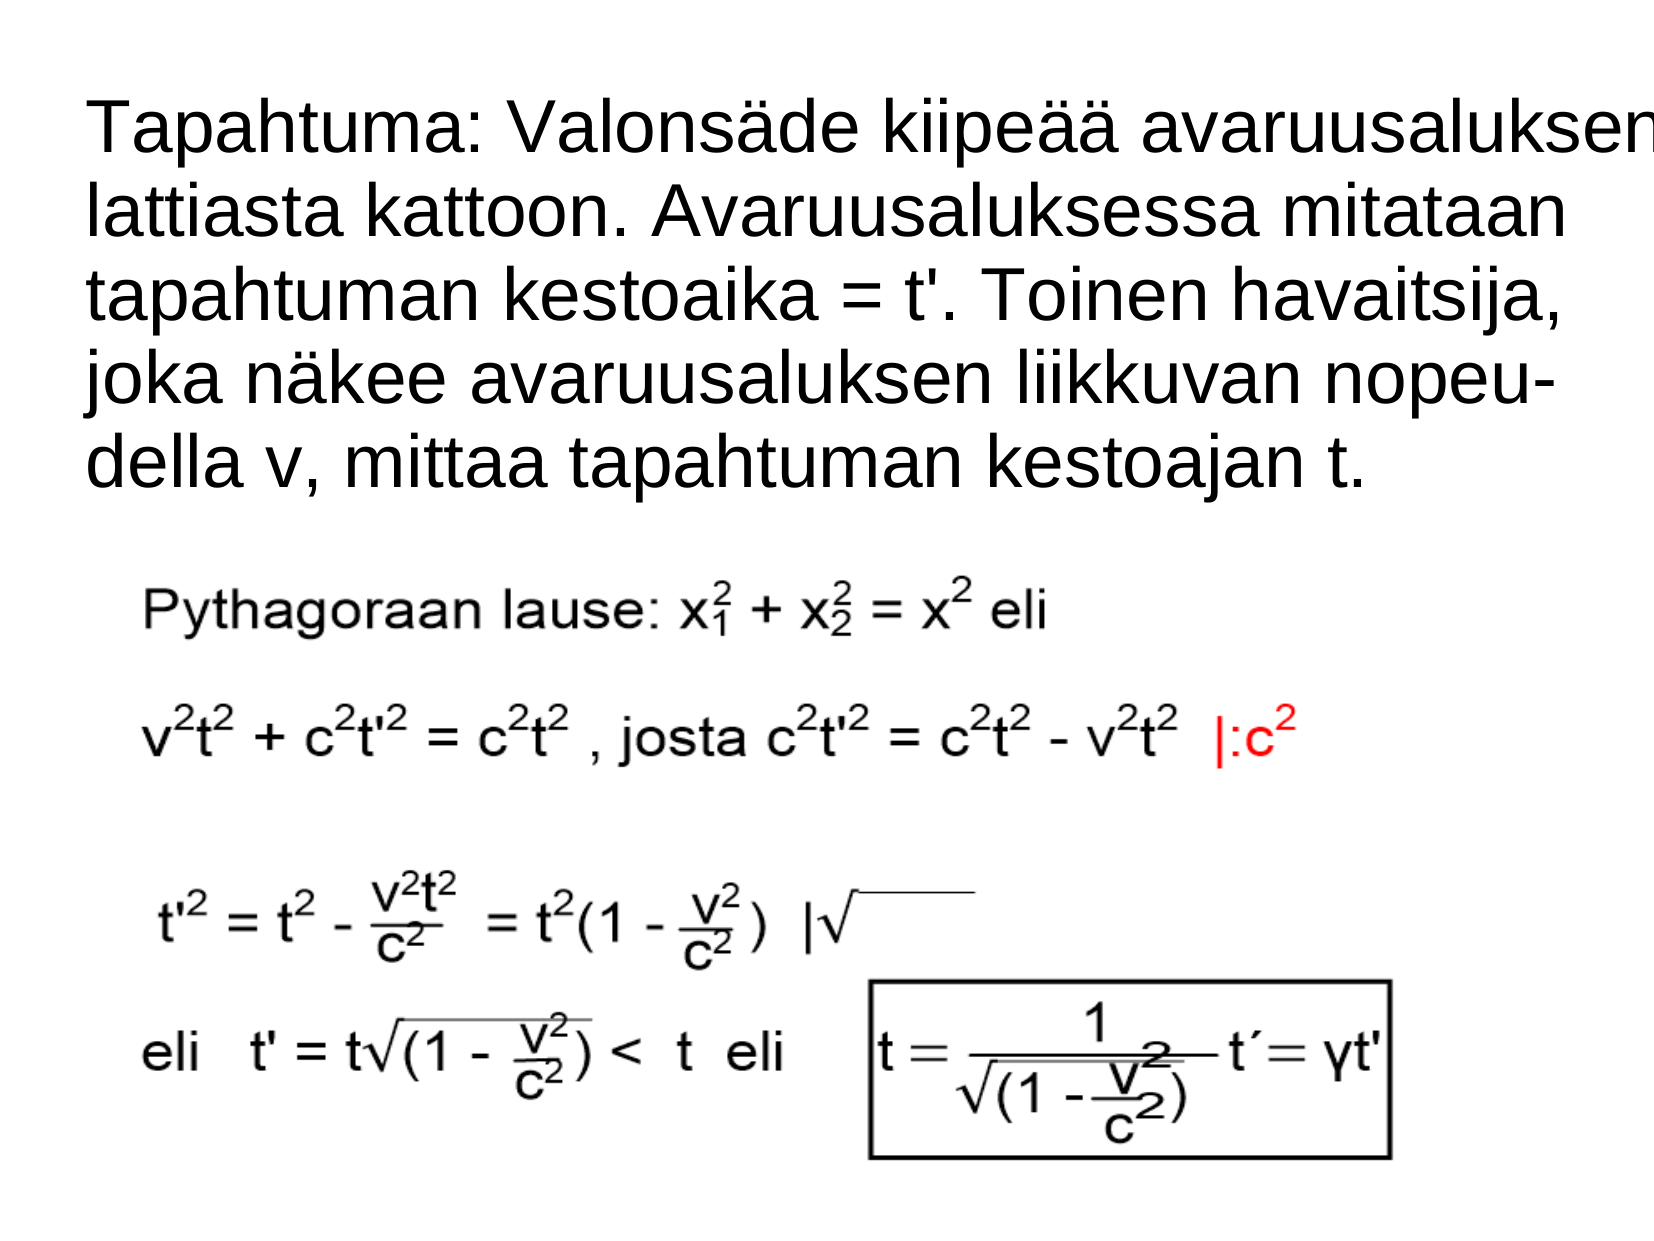

Tapahtuma: Valonsäde kiipeää avaruusaluksen lattiasta kattoon. Avaruusaluksessa mitataan
tapahtuman kestoaika = t'. Toinen havaitsija,
joka näkee avaruusaluksen liikkuvan nopeu-
della v, mittaa tapahtuman kestoajan t.